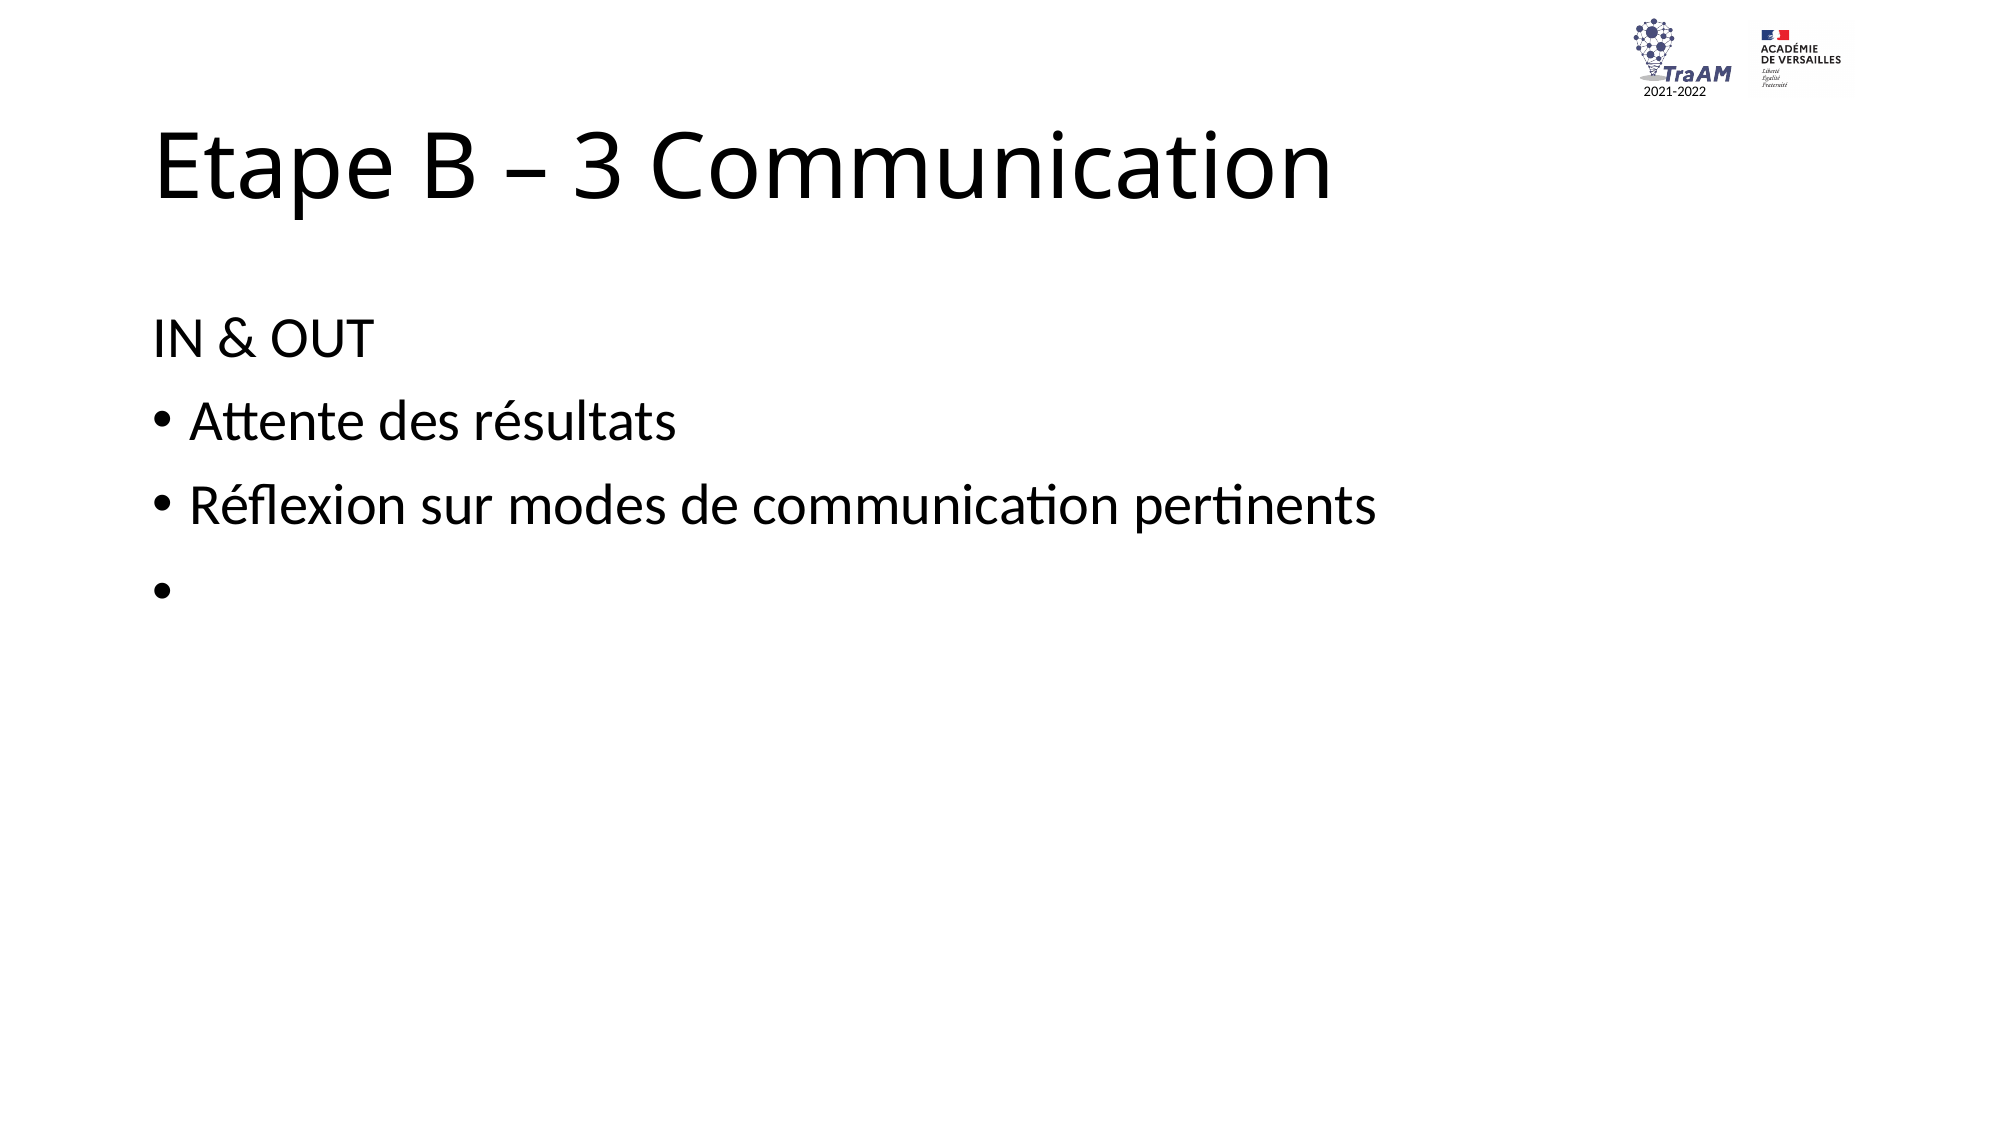

# Etape B – 3 Communication
IN & OUT
Attente des résultats
Réflexion sur modes de communication pertinents